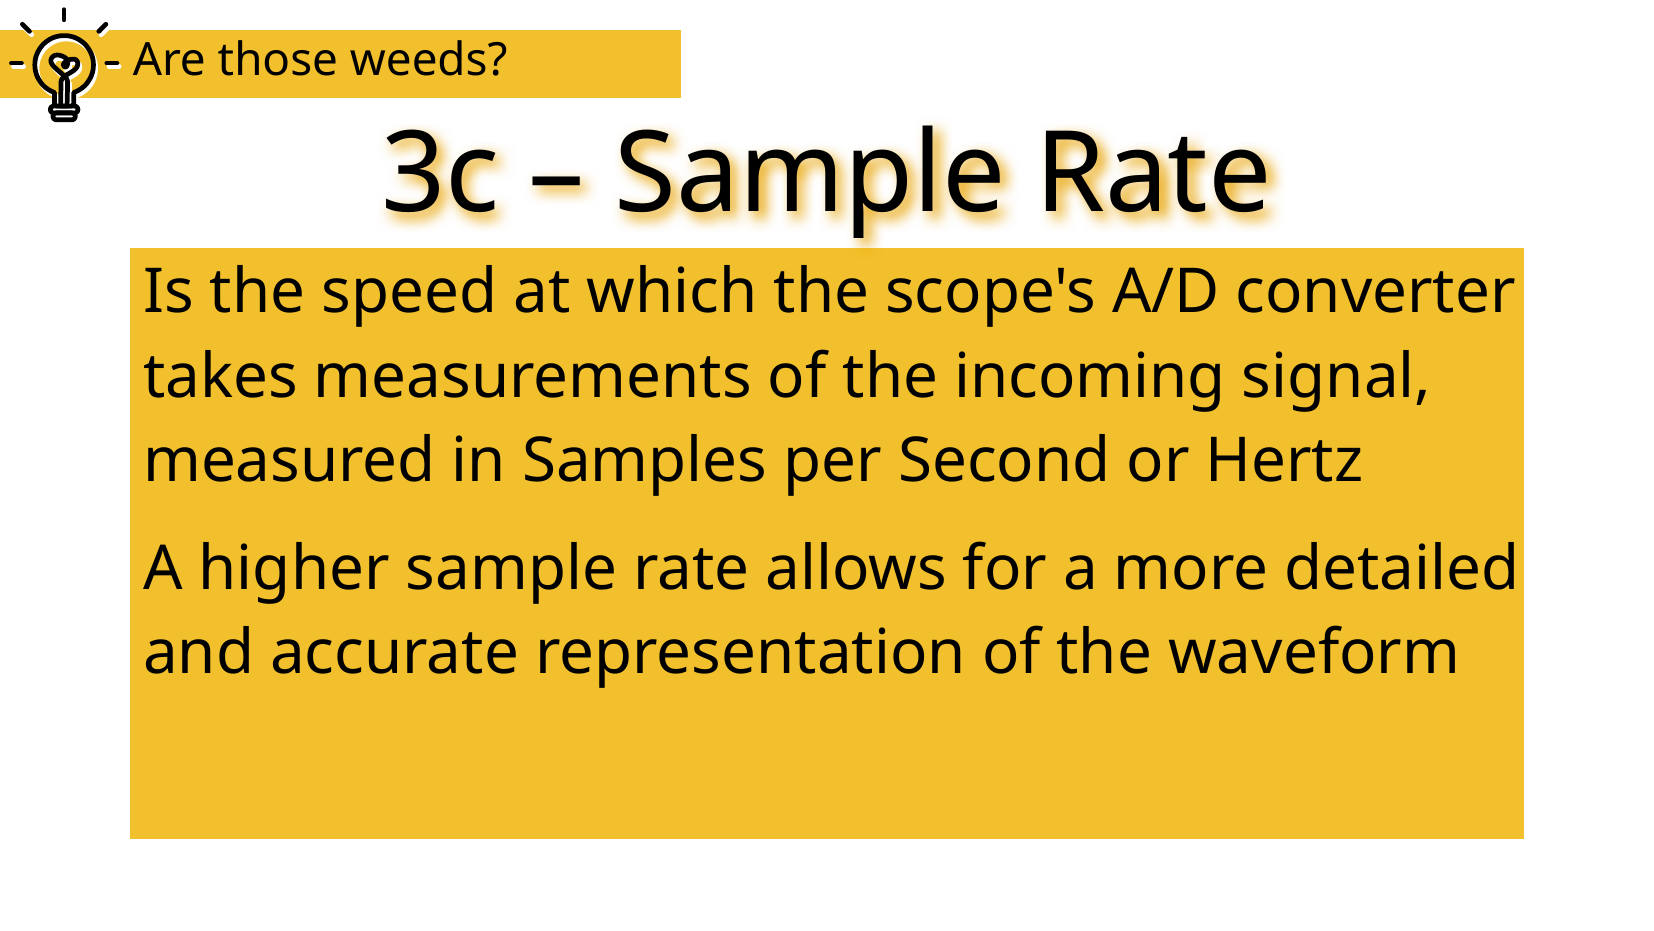

Are those weeds?
# 3c – Sample Rate
Is the speed at which the scope's A/D converter takes measurements of the incoming signal, measured in Samples per Second or Hertz
A higher sample rate allows for a more detailed and accurate representation of the waveform